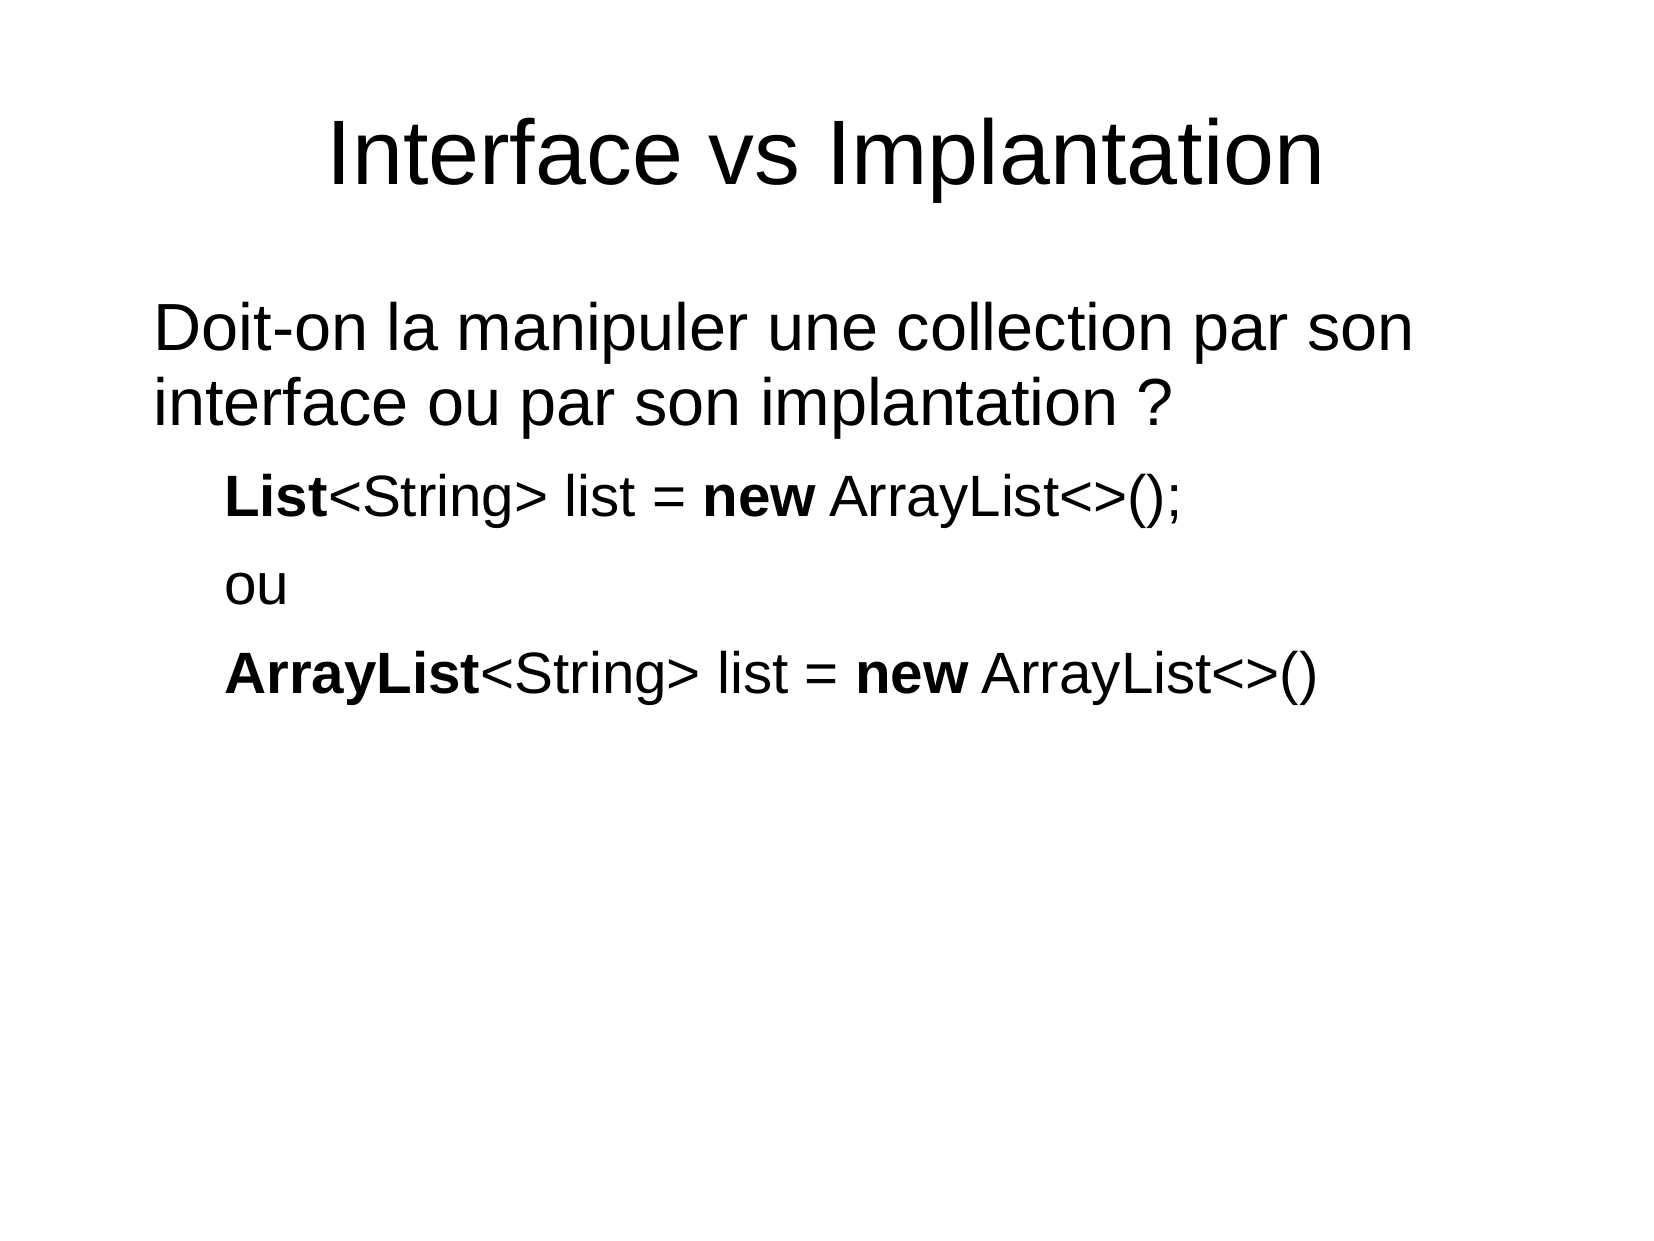

# Interface vs Implantation
Doit-on la manipuler une collection par son interface ou par son implantation ?
List<String> list = new ArrayList<>();
ou
ArrayList<String> list = new ArrayList<>()